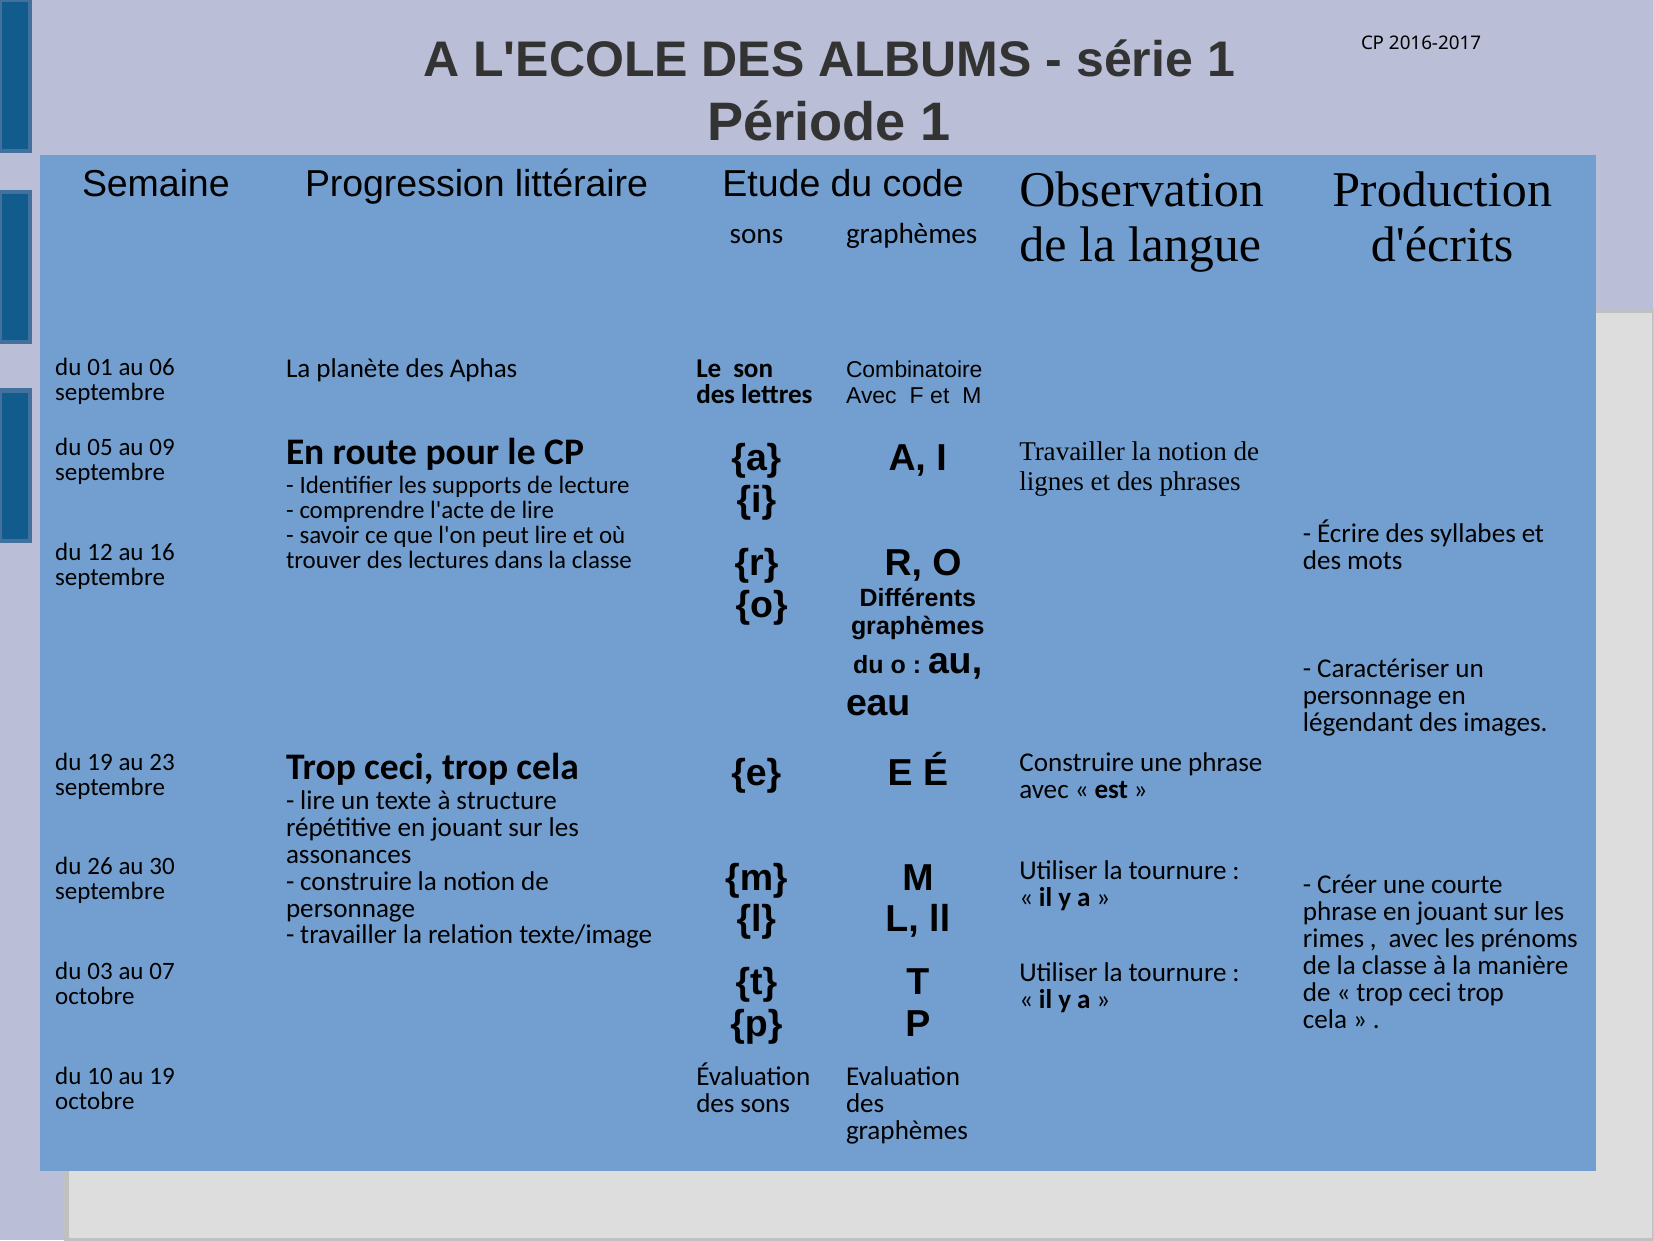

# A L'ECOLE DES ALBUMS - série 1 Période 1
CP 2016-2017
| Semaine | Progression littéraire | Etude du code | | Observation de la langue | Production d'écrits |
| --- | --- | --- | --- | --- | --- |
| | | sons | graphèmes | | |
| du 01 au 06 septembre | La planète des Aphas | Le son des lettres | Combinatoire Avec F et M | | - Écrire des syllabes et des mots - Caractériser un personnage en légendant des images. - Créer une courte phrase en jouant sur les rimes , avec les prénoms de la classe à la manière de « trop ceci trop cela » . |
| du 05 au 09 septembre | En route pour le CP - Identifier les supports de lecture - comprendre l'acte de lire - savoir ce que l'on peut lire et où trouver des lectures dans la classe | {a} {i} | A, I | Travailler la notion de lignes et des phrases | |
| du 12 au 16 septembre | | {r} {o} | R, O Différents graphèmes du o : au, eau | | |
| du 19 au 23 septembre | Trop ceci, trop cela - lire un texte à structure répétitive en jouant sur les assonances - construire la notion de personnage - travailler la relation texte/image | {e} | E É | Construire une phrase avec « est » Utiliser la tournure : « il y a » | |
| du 26 au 30 septembre | | {m} {l} | M L, ll | | |
| du 03 au 07 octobre | | {t} {p} | T P | Utiliser la tournure : « il y a » | |
| du 10 au 19 octobre | | Évaluation des sons | Evaluation des graphèmes | | |